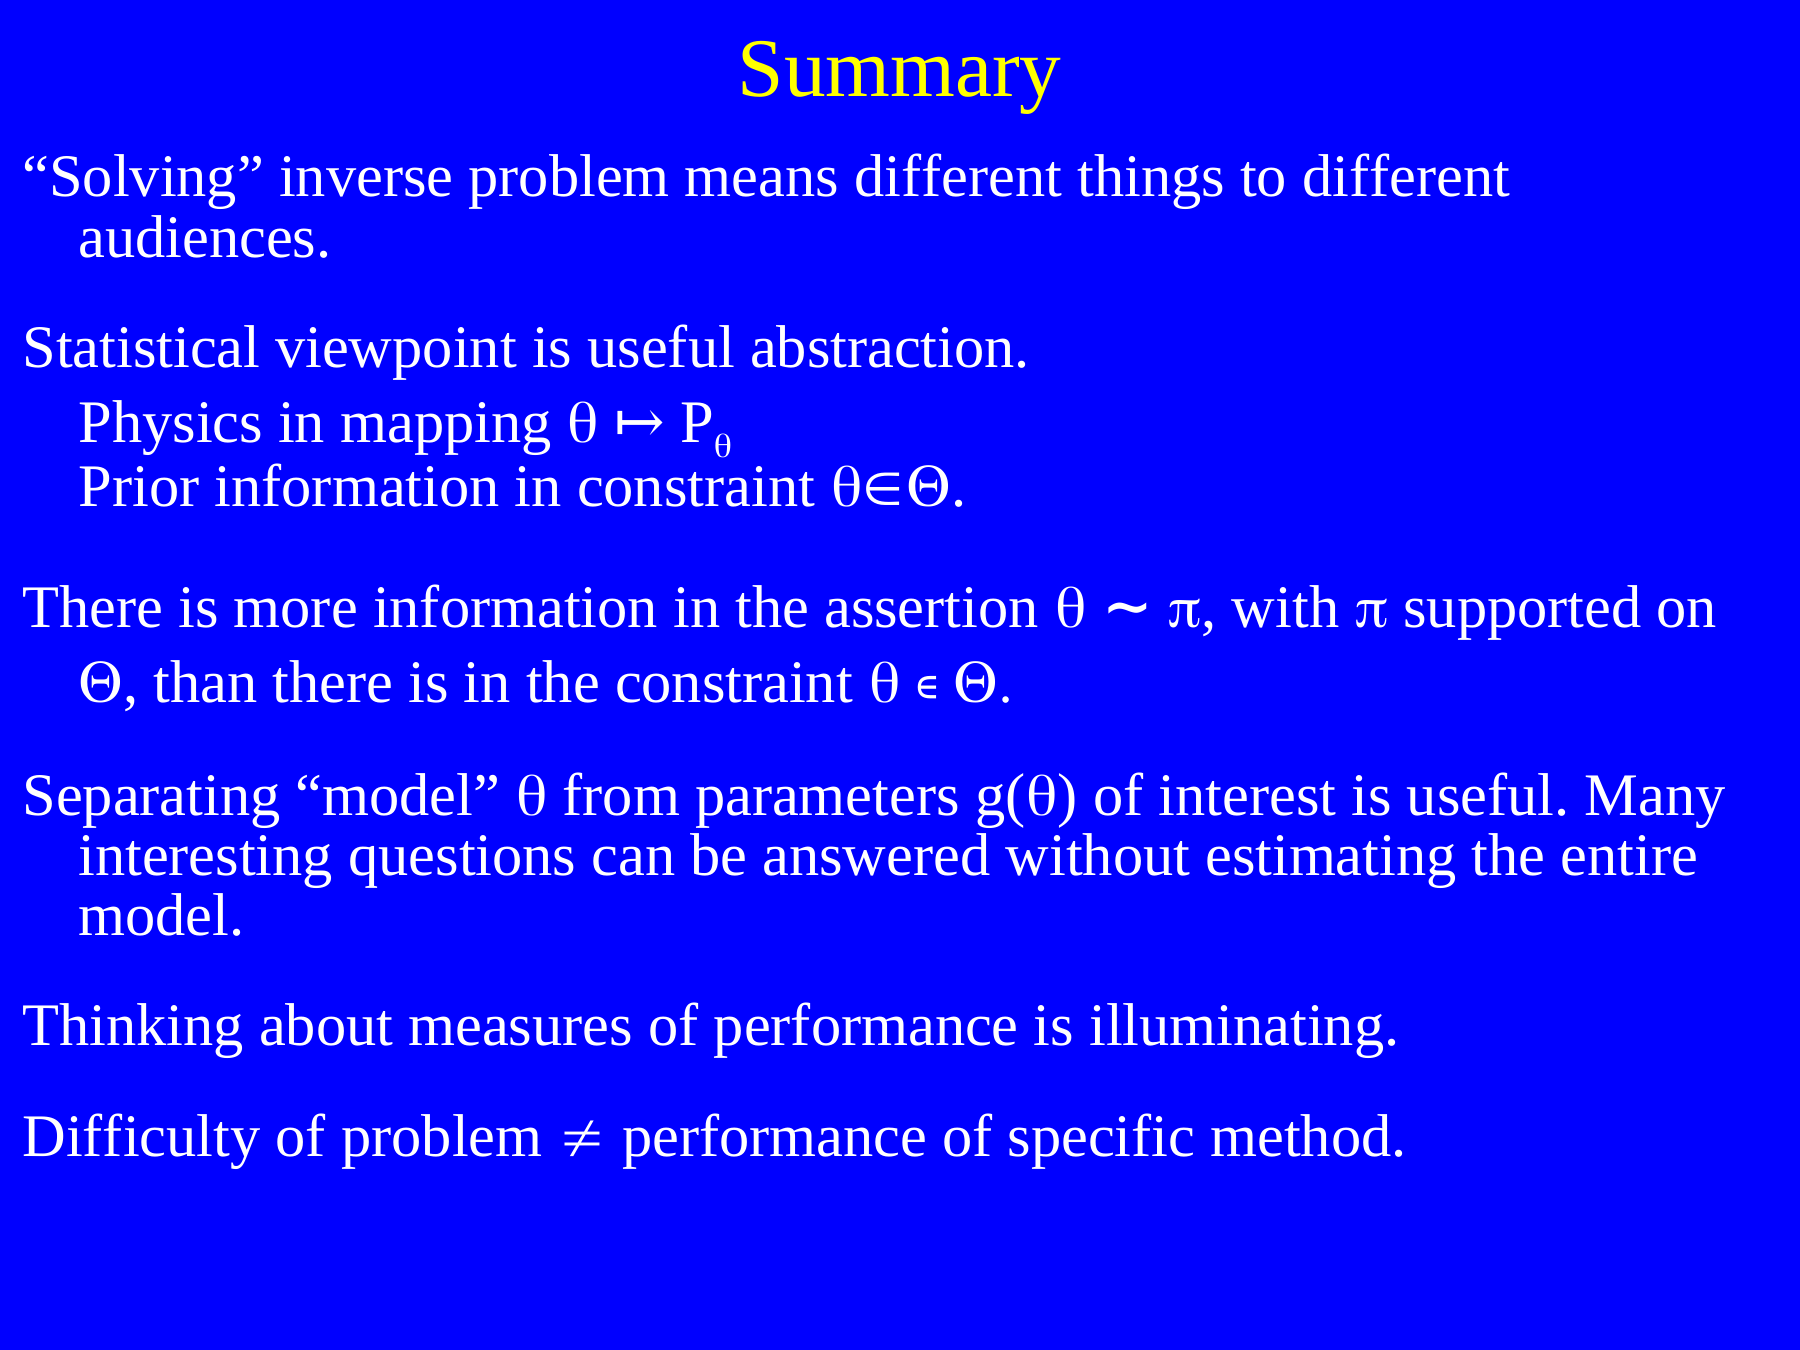

# Summary
“Solving” inverse problem means different things to different audiences.
Statistical viewpoint is useful abstraction.
Physics in mapping  ↦ P
Prior information in constraint .
There is more information in the assertion  ∼ , with  supported on , than there is in the constraint  ∊ 
Separating “model”  from parameters g() of interest is useful. Many interesting questions can be answered without estimating the entire model.
Thinking about measures of performance is illuminating.
Difficulty of problem  performance of specific method.